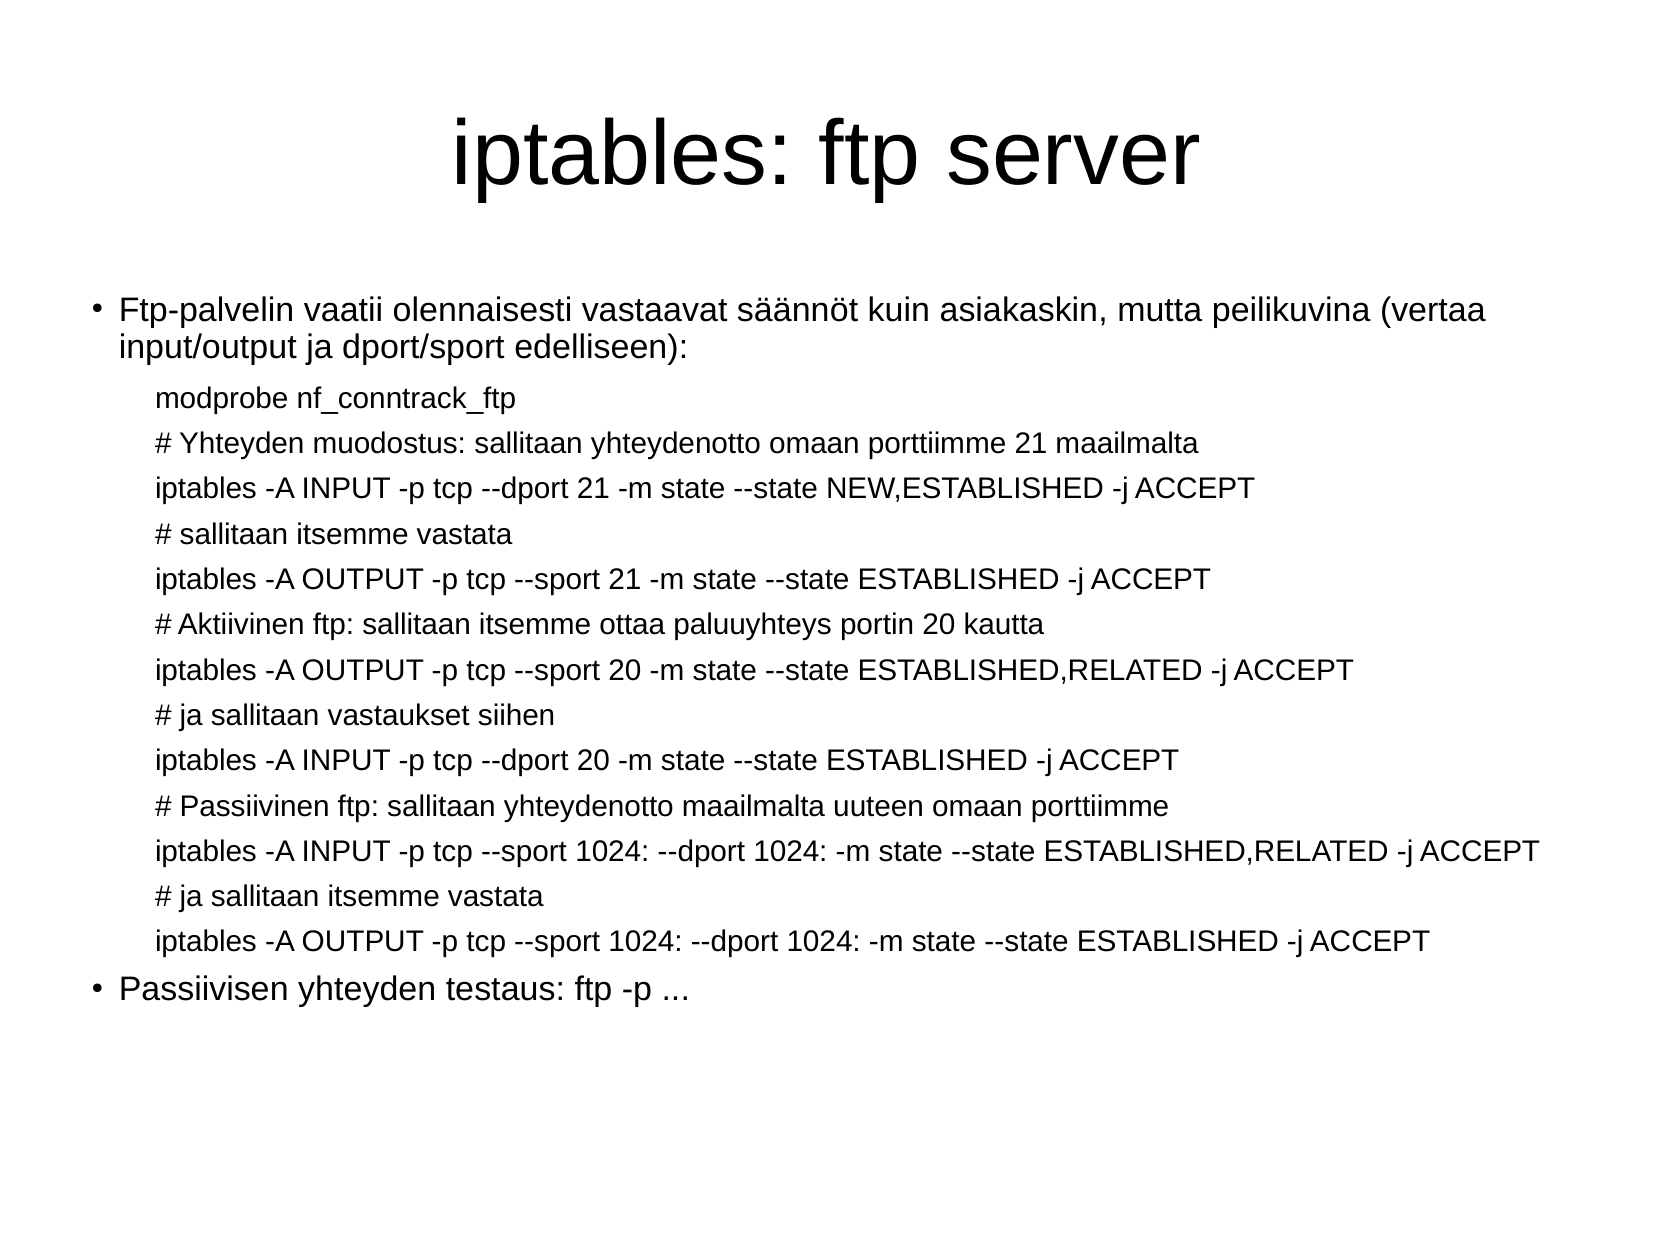

# iptables: ftp server
Ftp-palvelin vaatii olennaisesti vastaavat säännöt kuin asiakaskin, mutta peilikuvina (vertaa input/output ja dport/sport edelliseen):
modprobe nf_conntrack_ftp
# Yhteyden muodostus: sallitaan yhteydenotto omaan porttiimme 21 maailmalta
iptables -A INPUT -p tcp --dport 21 -m state --state NEW,ESTABLISHED -j ACCEPT
# sallitaan itsemme vastata
iptables -A OUTPUT -p tcp --sport 21 -m state --state ESTABLISHED -j ACCEPT
# Aktiivinen ftp: sallitaan itsemme ottaa paluuyhteys portin 20 kautta
iptables -A OUTPUT -p tcp --sport 20 -m state --state ESTABLISHED,RELATED -j ACCEPT
# ja sallitaan vastaukset siihen
iptables -A INPUT -p tcp --dport 20 -m state --state ESTABLISHED -j ACCEPT
# Passiivinen ftp: sallitaan yhteydenotto maailmalta uuteen omaan porttiimme
iptables -A INPUT -p tcp --sport 1024: --dport 1024: -m state --state ESTABLISHED,RELATED -j ACCEPT
# ja sallitaan itsemme vastata
iptables -A OUTPUT -p tcp --sport 1024: --dport 1024: -m state --state ESTABLISHED -j ACCEPT
Passiivisen yhteyden testaus: ftp -p ...